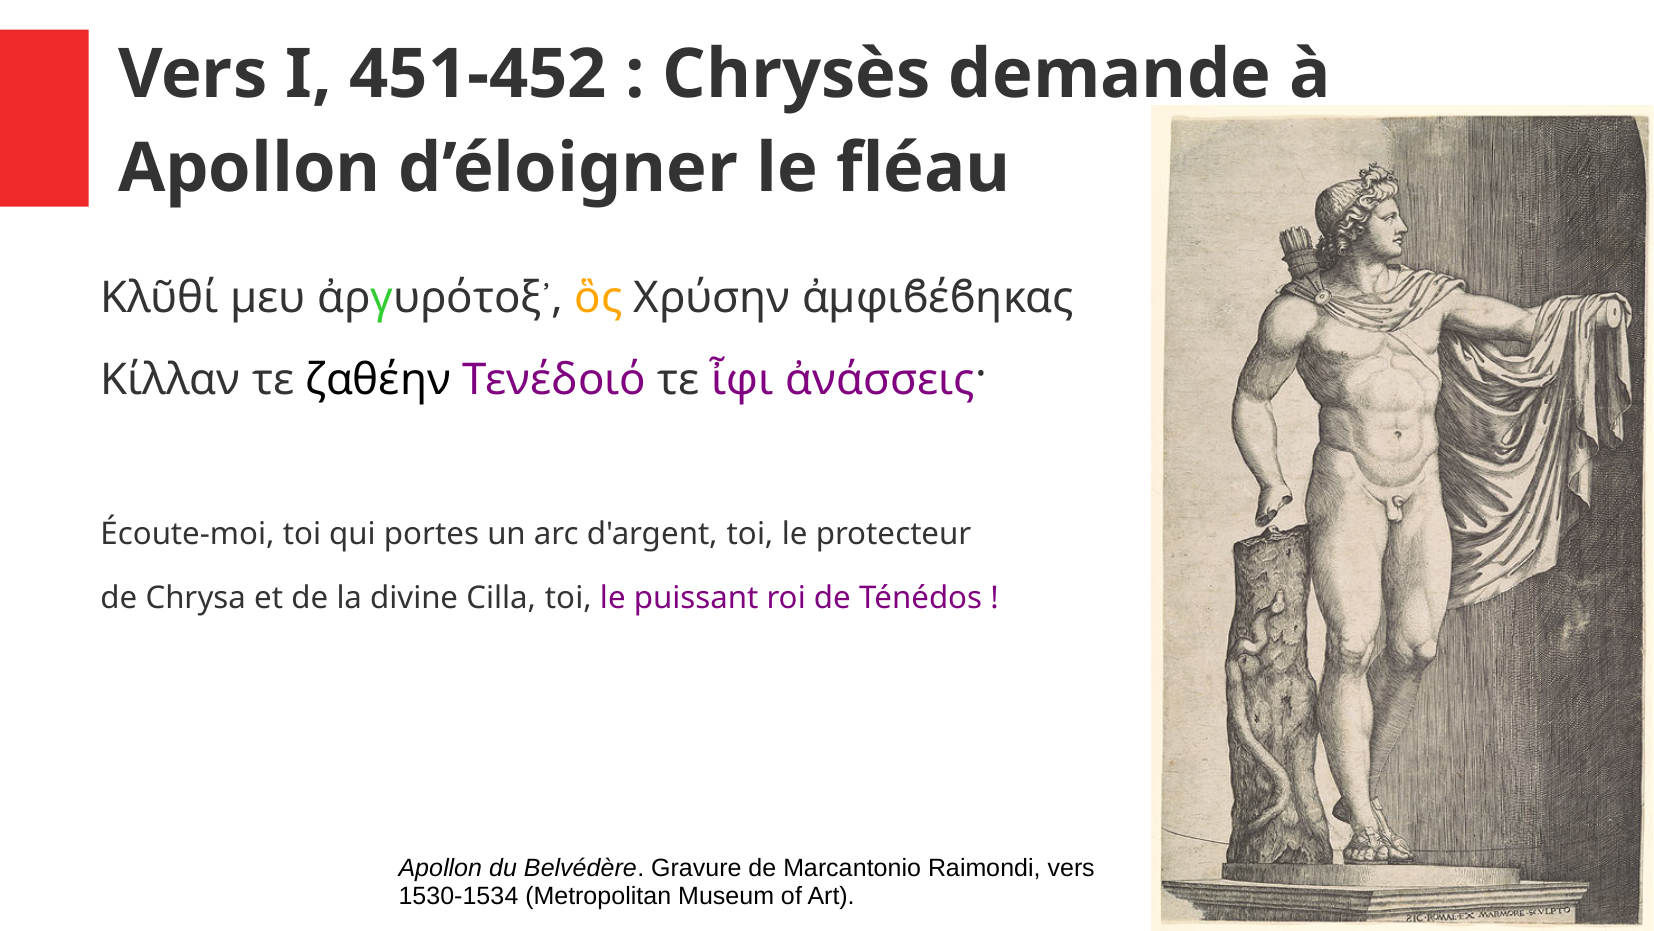

# Vers I, 451-452 : Chrysès demande à Apollon d’éloigner le fléau
Κλῦθί μευ ἀργυρότοξ᾽, ὃς Χρύσην ἀμφιϐέϐηκας
Κίλλαν τε ζαθέην Τενέδοιό τε ἶφι ἀνάσσεις·
Écoute-moi, toi qui portes un arc d'argent, toi, le protecteur
de Chrysa et de la divine Cilla, toi, le puissant roi de Ténédos !
Apollon du Belvédère. Gravure de Marcantonio Raimondi, vers 1530-1534 (Metropolitan Museum of Art).
18